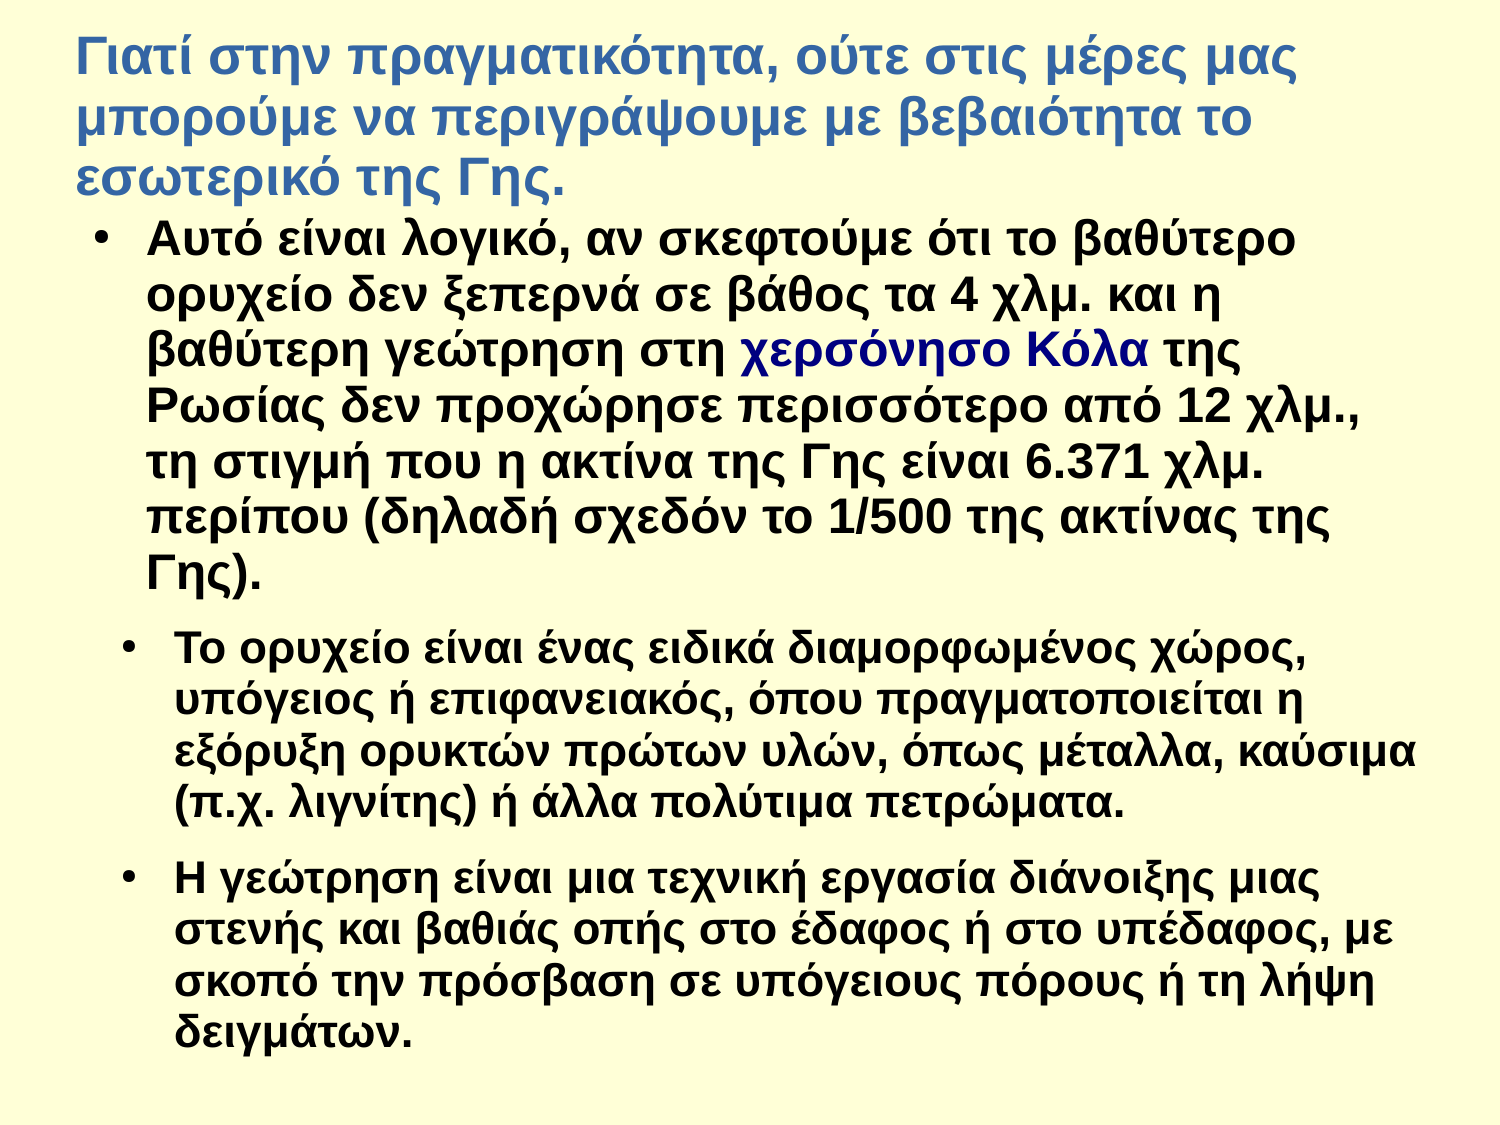

# Γιατί στην πραγματικότητα, ούτε στις μέρες μας μπορούμε να περιγράψουμε με βεβαιότητα το εσωτερικό της Γης.
Αυτό είναι λογικό, αν σκεφτούμε ότι το βαθύτερο ορυχείο δεν ξεπερνά σε βάθος τα 4 χλμ. και η βαθύτερη γεώτρηση στη χερσόνησο Κόλα της Ρωσίας δεν προχώρησε περισσότερο από 12 χλμ., τη στιγμή που η ακτίνα της Γης είναι 6.371 χλμ. περίπου (δηλαδή σχεδόν το 1/500 της ακτίνας της Γης).
Το ορυχείο είναι ένας ειδικά διαμορφωμένος χώρος, υπόγειος ή επιφανειακός, όπου πραγματοποιείται η εξόρυξη ορυκτών πρώτων υλών, όπως μέταλλα, καύσιμα (π.χ. λιγνίτης) ή άλλα πολύτιμα πετρώματα.
Η γεώτρηση είναι μια τεχνική εργασία διάνοιξης μιας στενής και βαθιάς οπής στο έδαφος ή στο υπέδαφος, με σκοπό την πρόσβαση σε υπόγειους πόρους ή τη λήψη δειγμάτων.